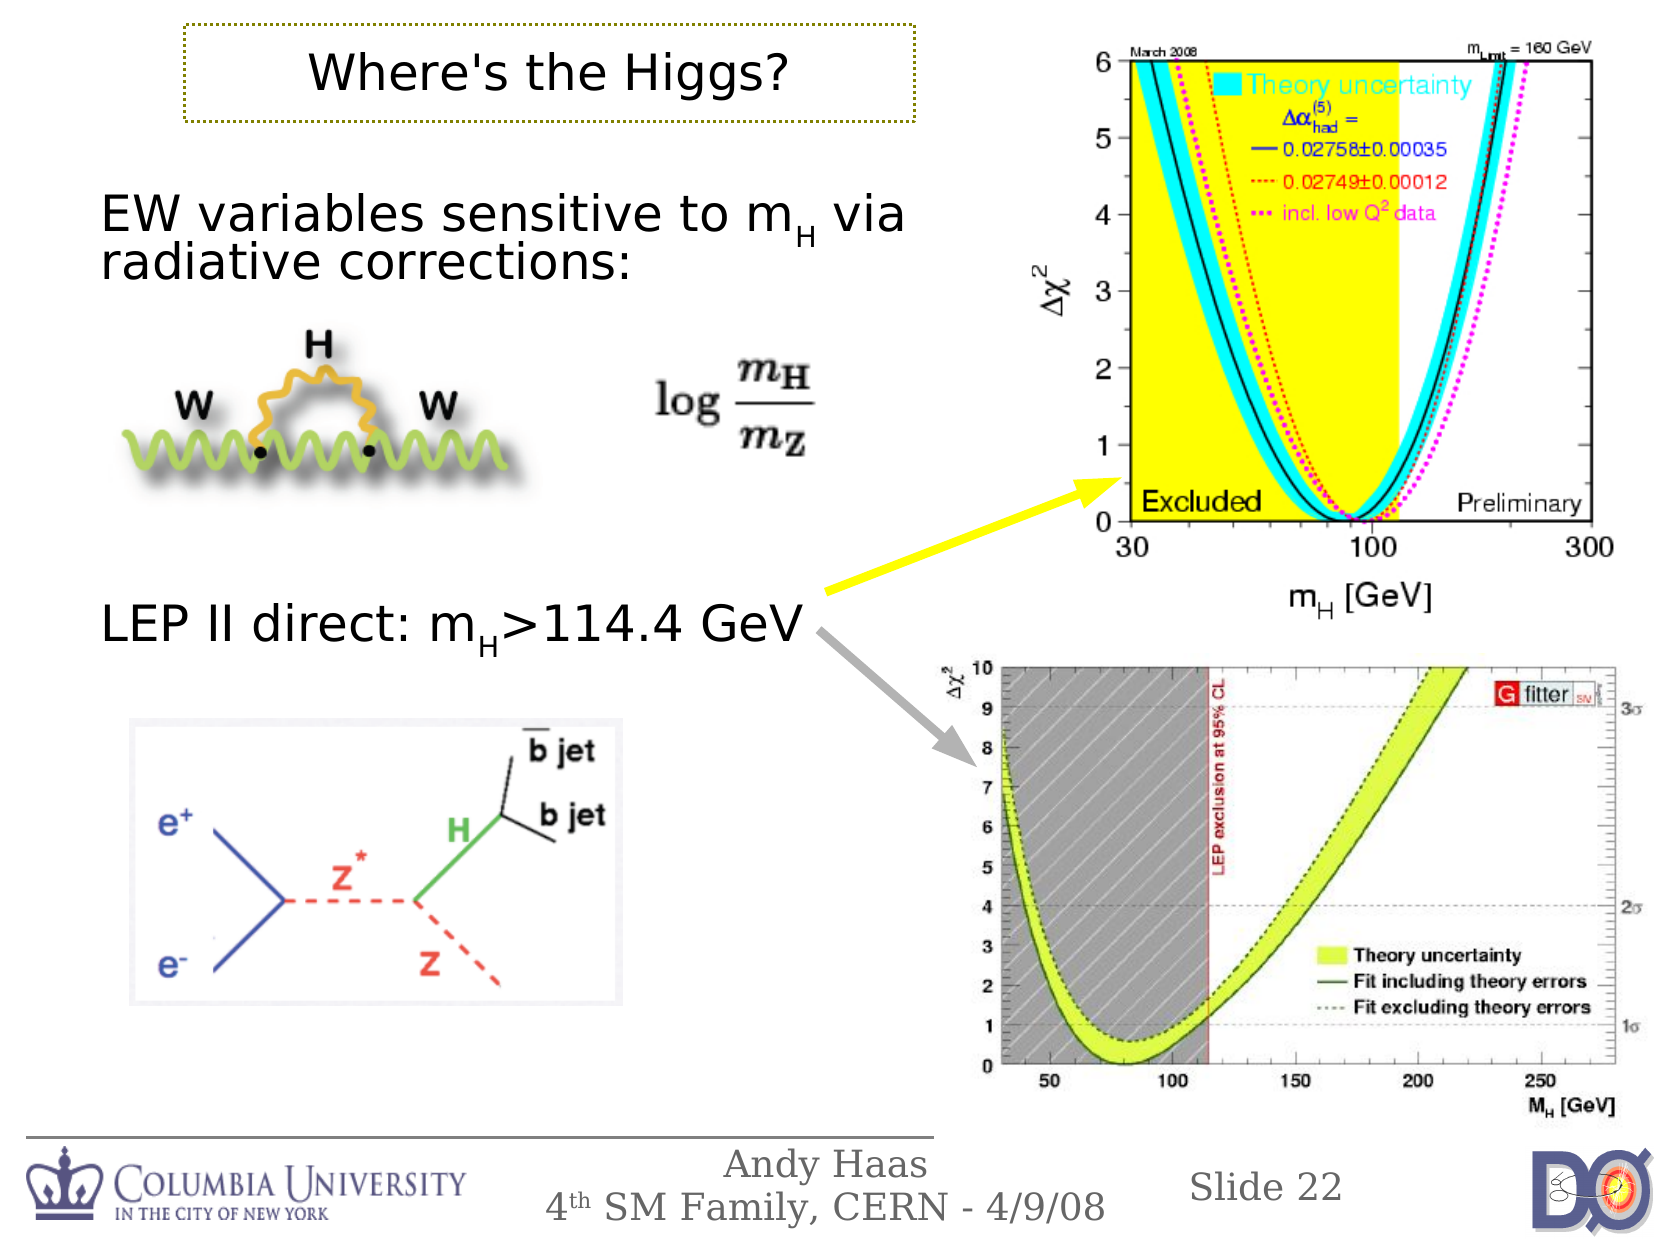

# Where's the Higgs?
EW variables sensitive to mH via radiative corrections:
LEP II direct: mH>114.4 GeV